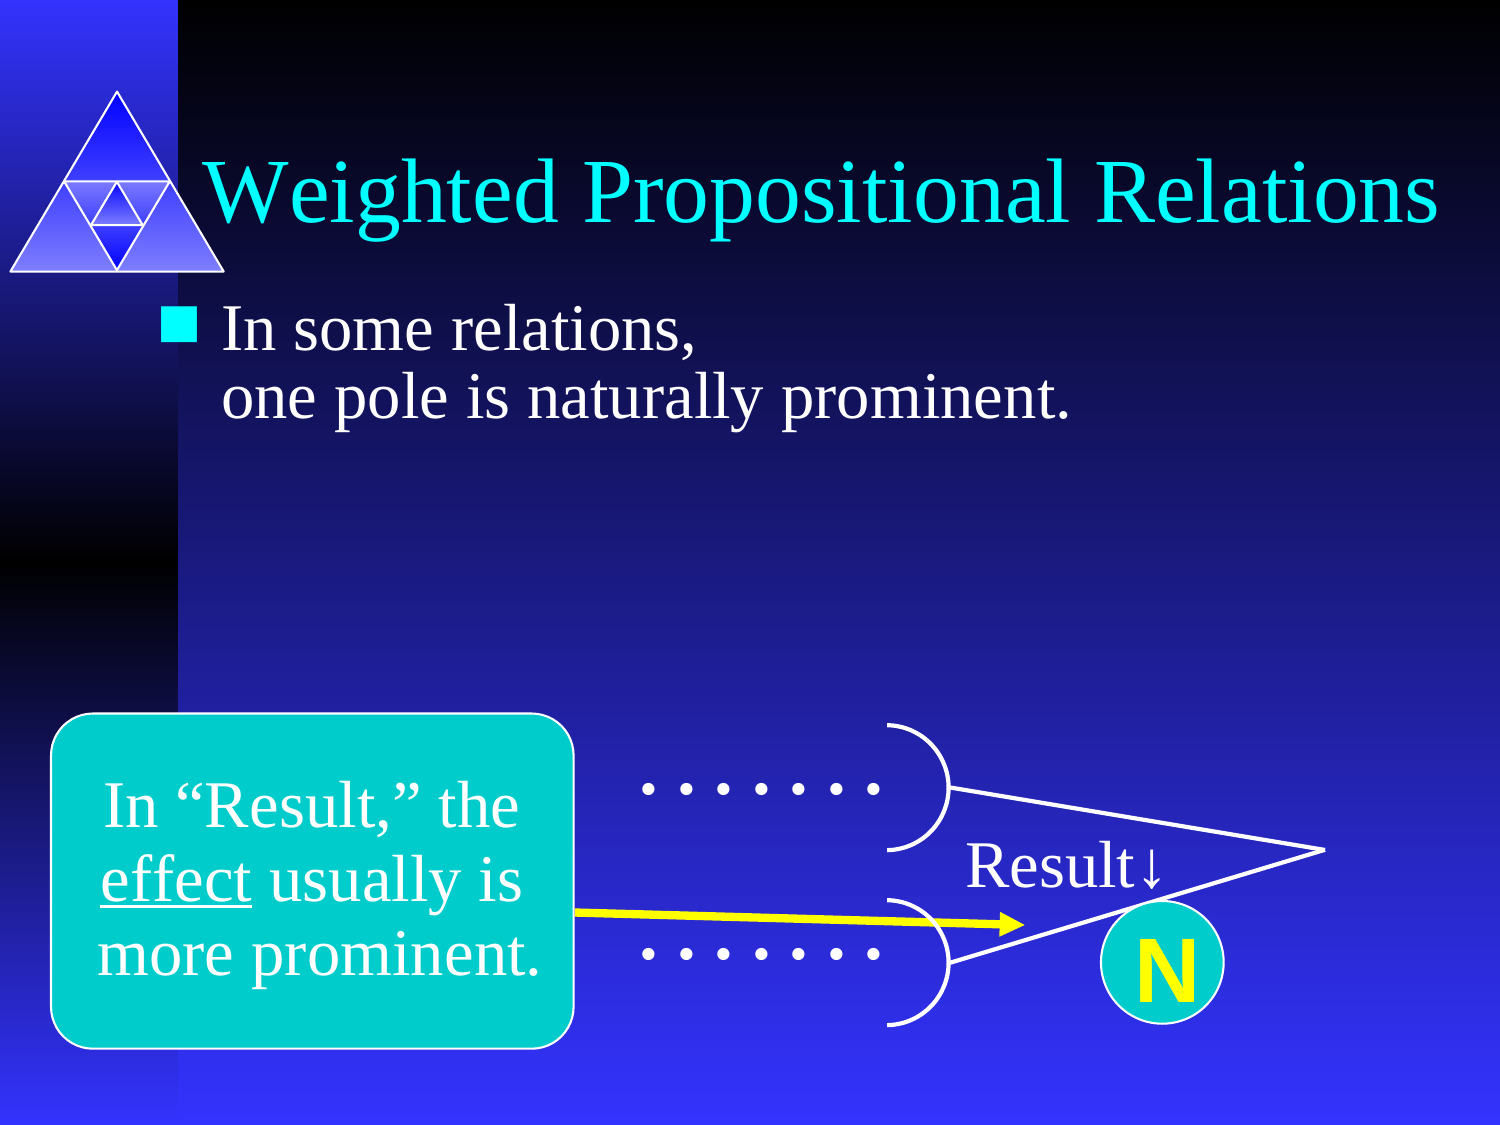

# Weighted Propositional Relations
In some relations,
one pole is naturally prominent.
In “Result,” the
effect usually is
 more prominent.
. . . . . . .
. . . . . . .
Result↓
N